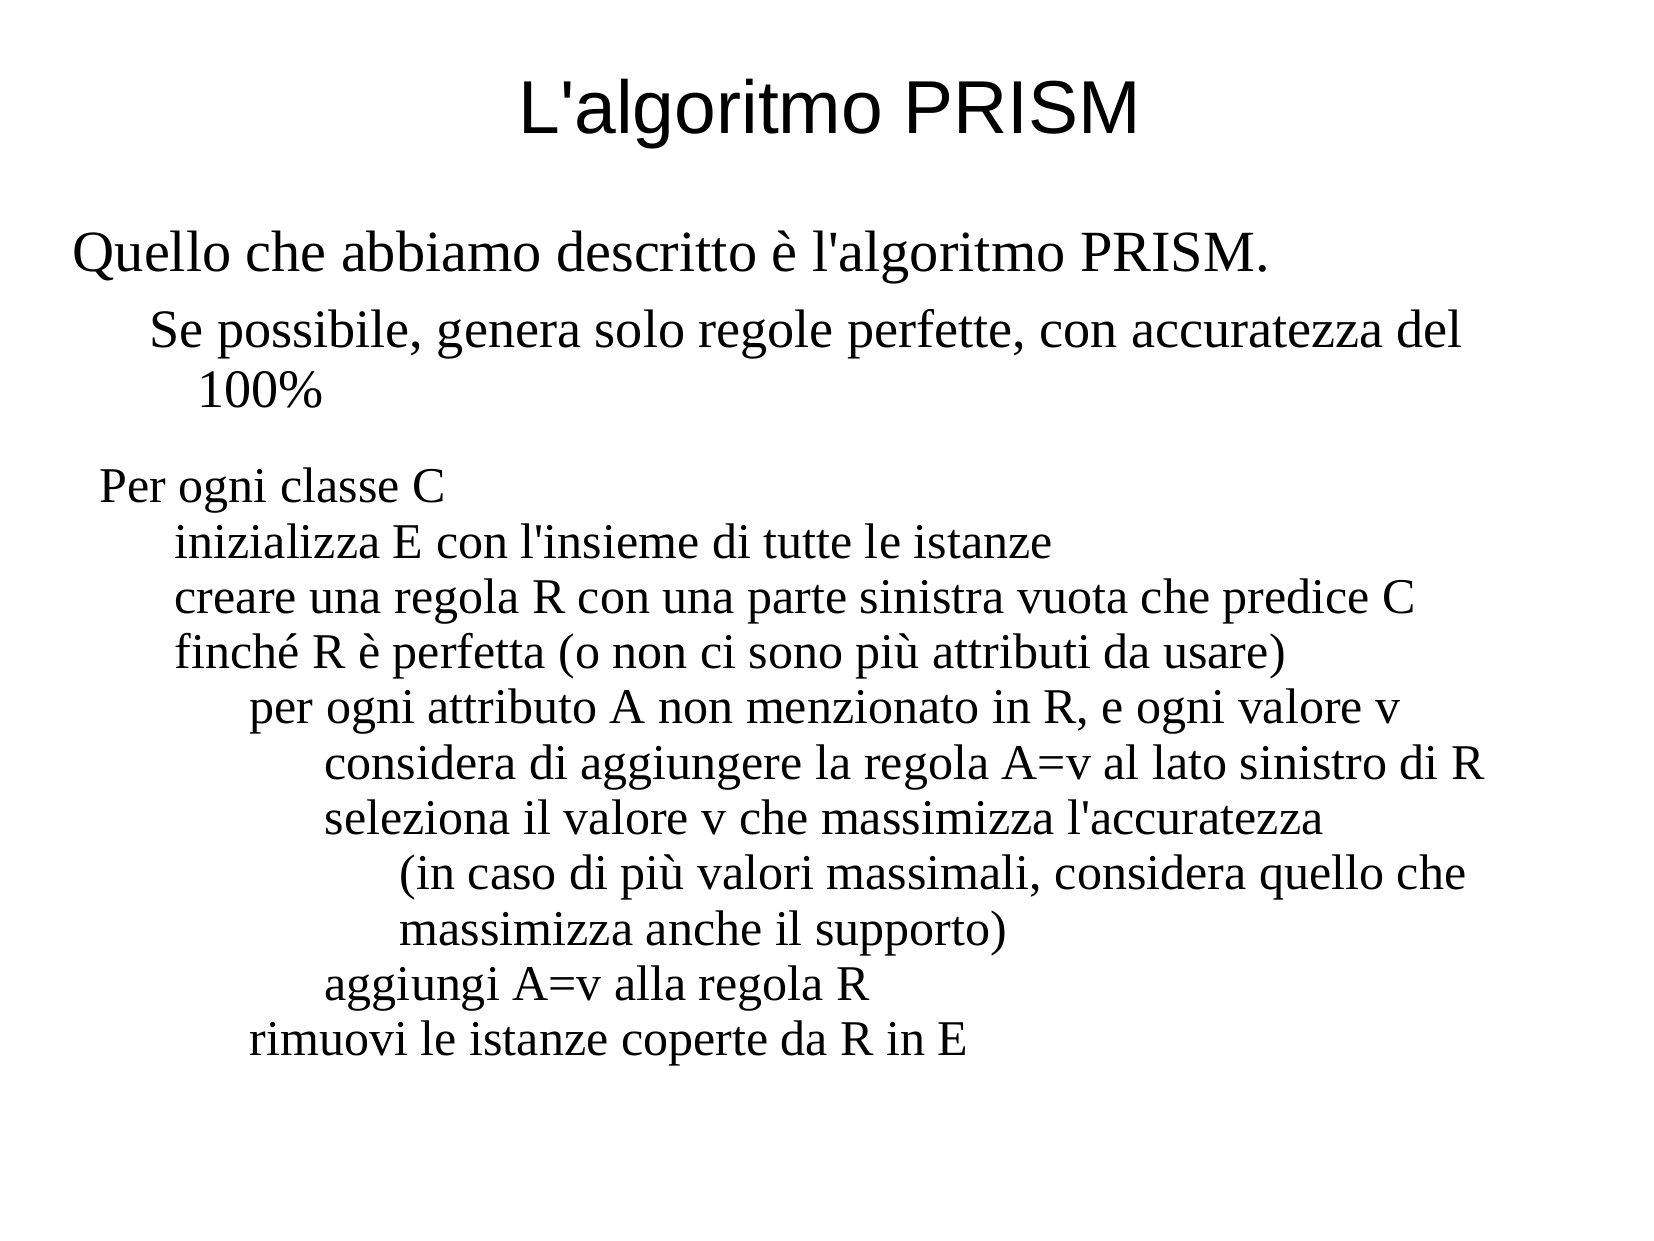

# L'algoritmo PRISM
Quello che abbiamo descritto è l'algoritmo PRISM.
Se possibile, genera solo regole perfette, con accuratezza del 100%
Per ogni classe C
	inizializza E con l'insieme di tutte le istanze
	creare una regola R con una parte sinistra vuota che predice C
	finché R è perfetta (o non ci sono più attributi da usare)
		per ogni attributo A non menzionato in R, e ogni valore v
			considera di aggiungere la regola A=v al lato sinistro di R
			seleziona il valore v che massimizza l'accuratezza
				(in caso di più valori massimali, considera quello che
				massimizza anche il supporto)
			aggiungi A=v alla regola R
		rimuovi le istanze coperte da R in E